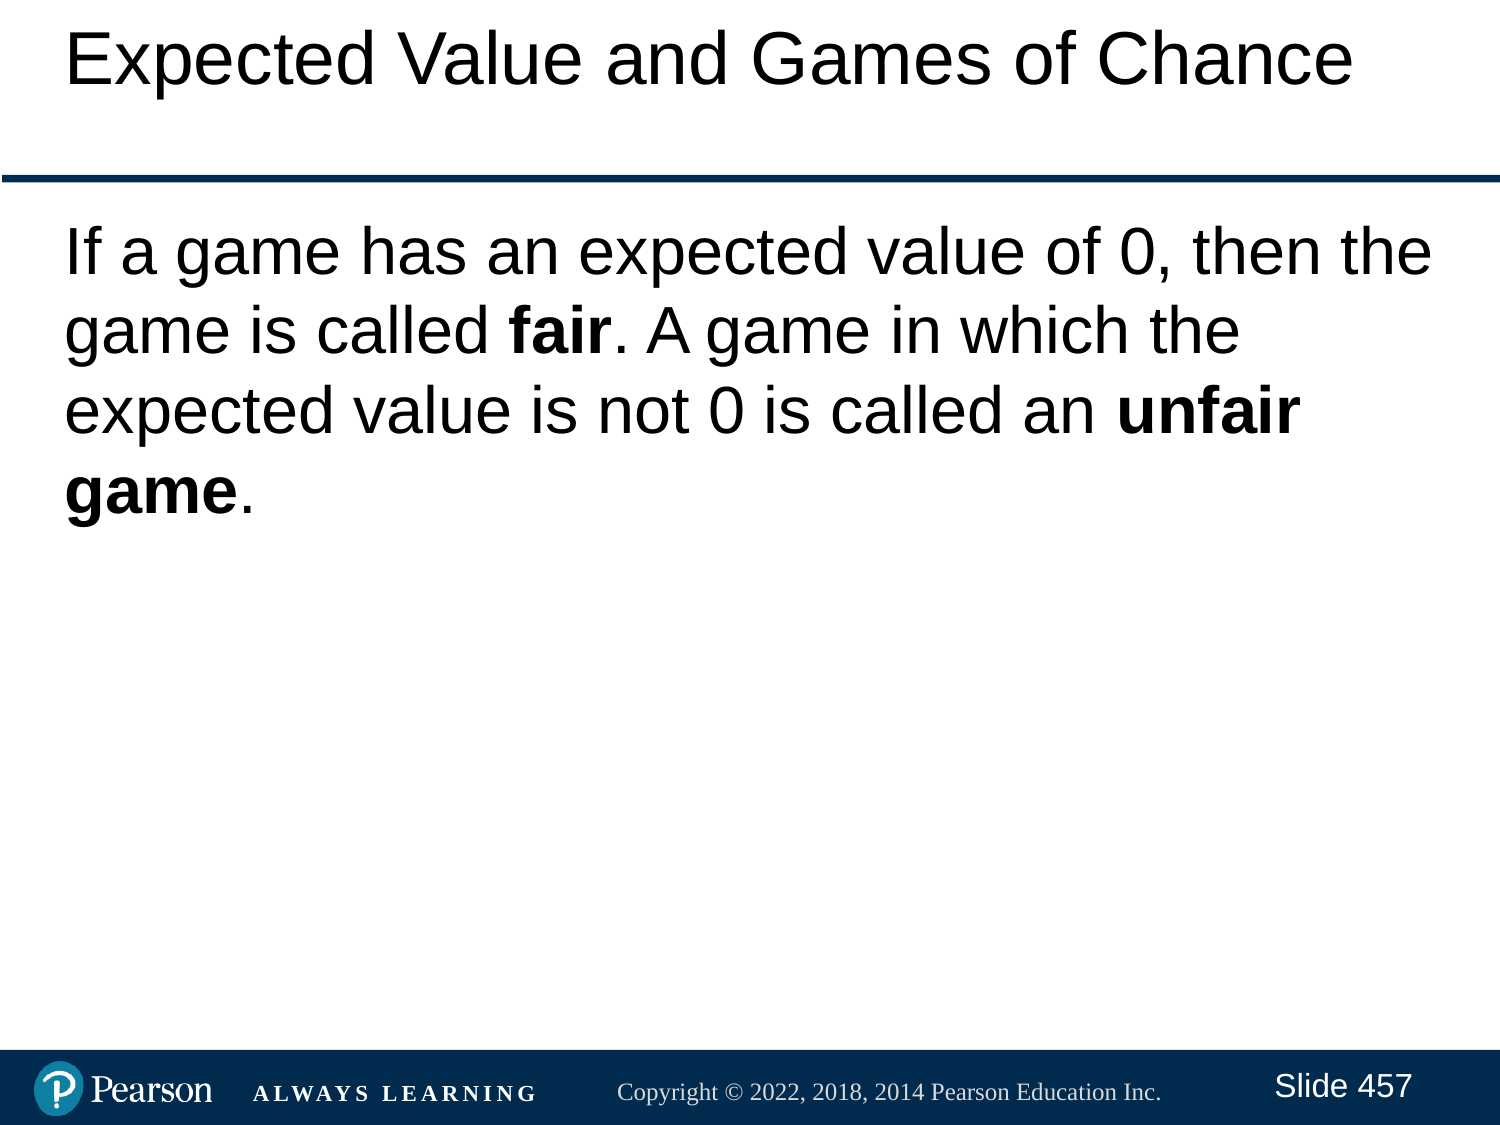

# Expected Value and Games of Chance
If a game has an expected value of 0, then the game is called fair. A game in which the expected value is not 0 is called an unfair game.